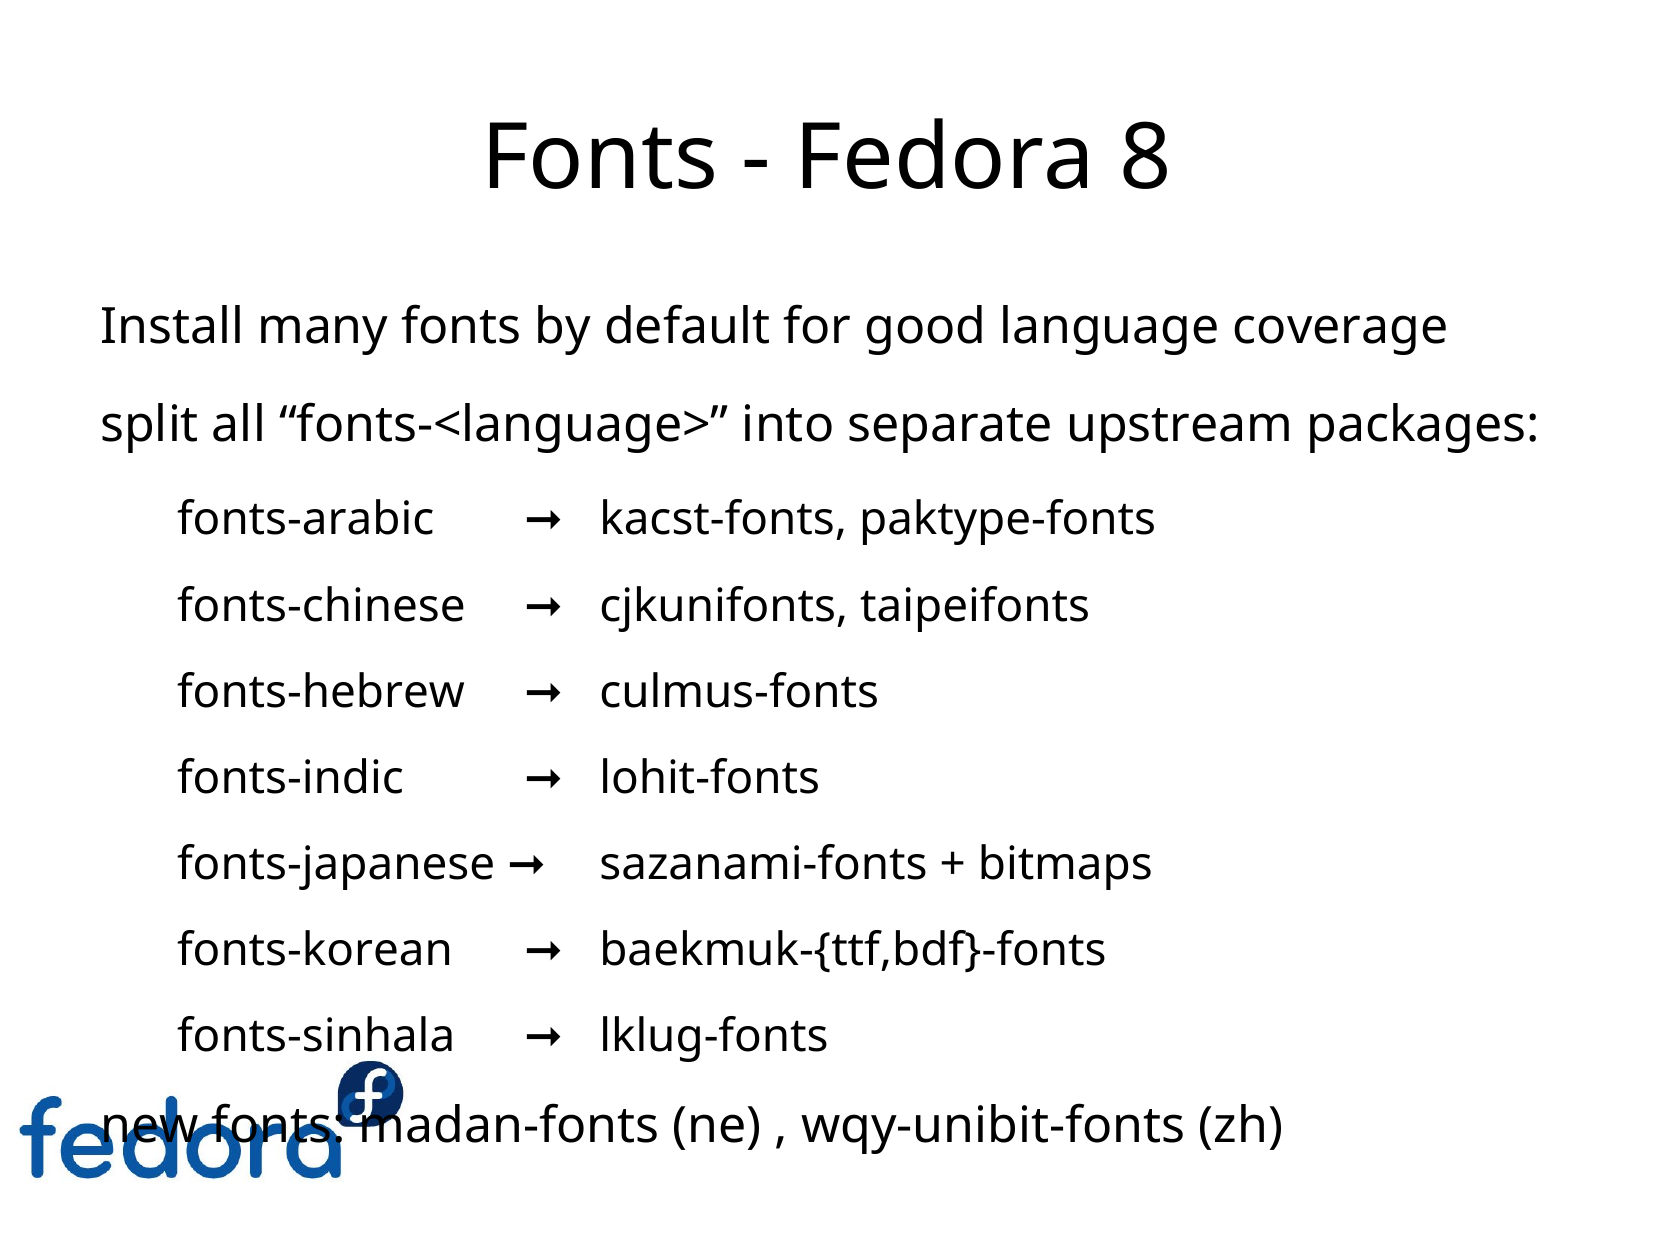

# Fonts - Fedora 8
Install many fonts by default for good language coverage
split all “fonts-<language>” into separate upstream packages:
fonts-arabic 	➞ 	kacst-fonts, paktype-fonts
fonts-chinese 	➞ 	cjkunifonts, taipeifonts
fonts-hebrew 	➞ 	culmus-fonts
fonts-indic 	➞ 	lohit-fonts
fonts-japanese ➞ 	sazanami-fonts + bitmaps
fonts-korean 	➞ 	baekmuk-{ttf,bdf}-fonts
fonts-sinhala 	➞ 	lklug-fonts
new fonts: madan-fonts (ne) , wqy-unibit-fonts (zh)